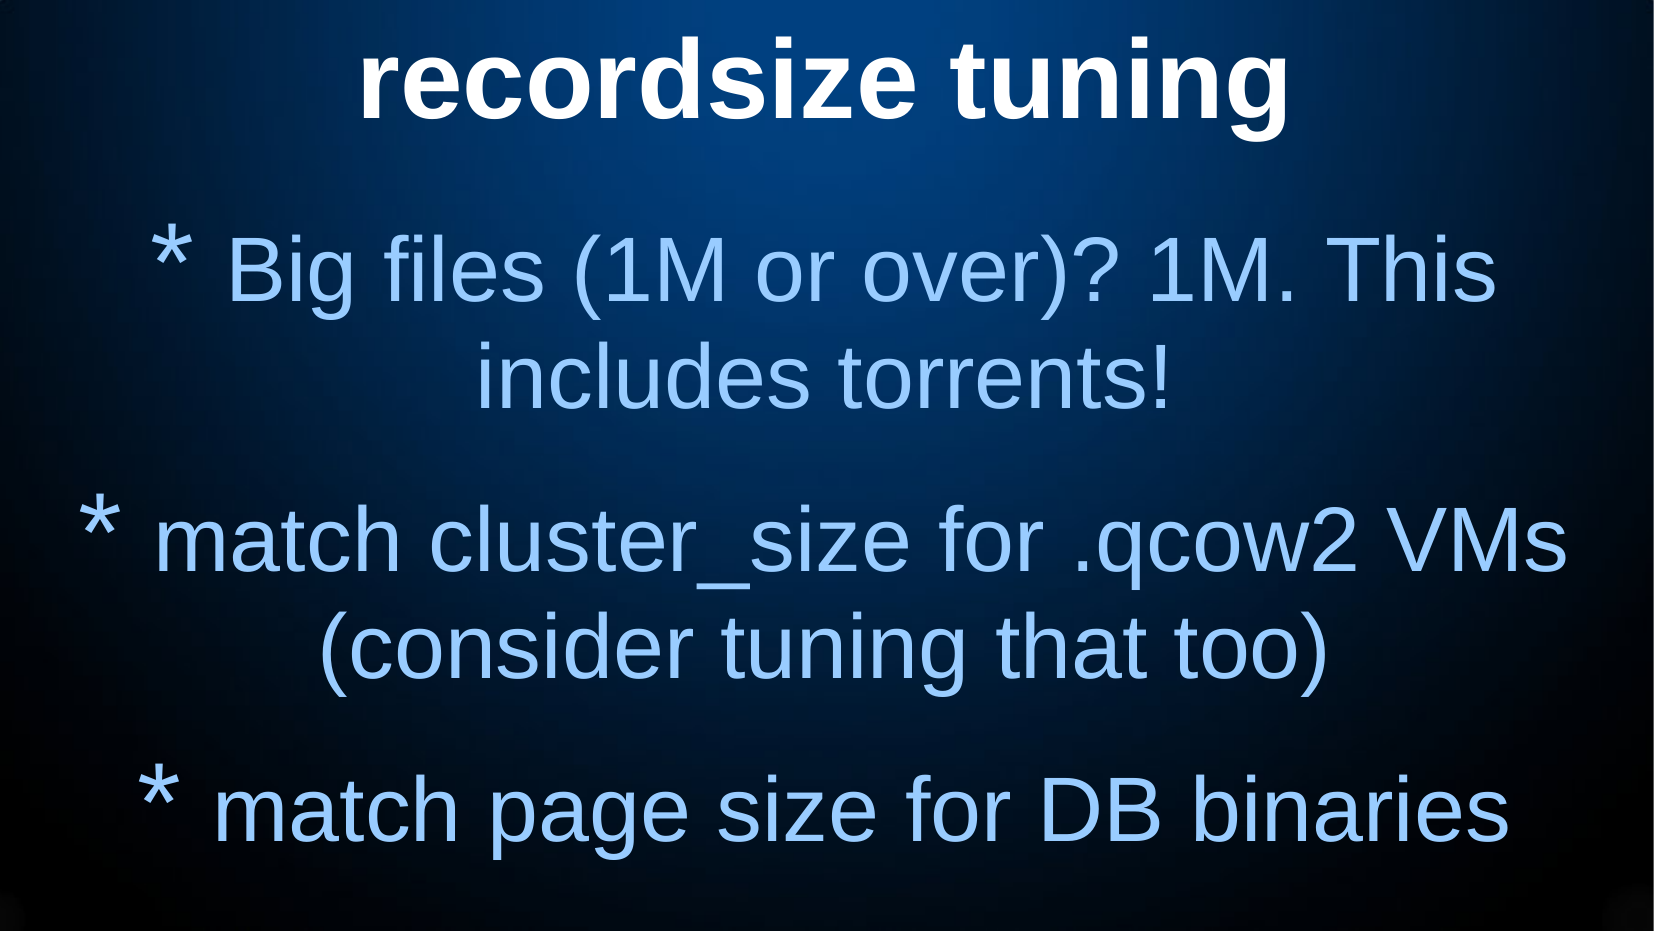

# recordsize tuning
* Big files (1M or over)? 1M. This includes torrents!
* match cluster_size for .qcow2 VMs (consider tuning that too)
* match page size for DB binaries